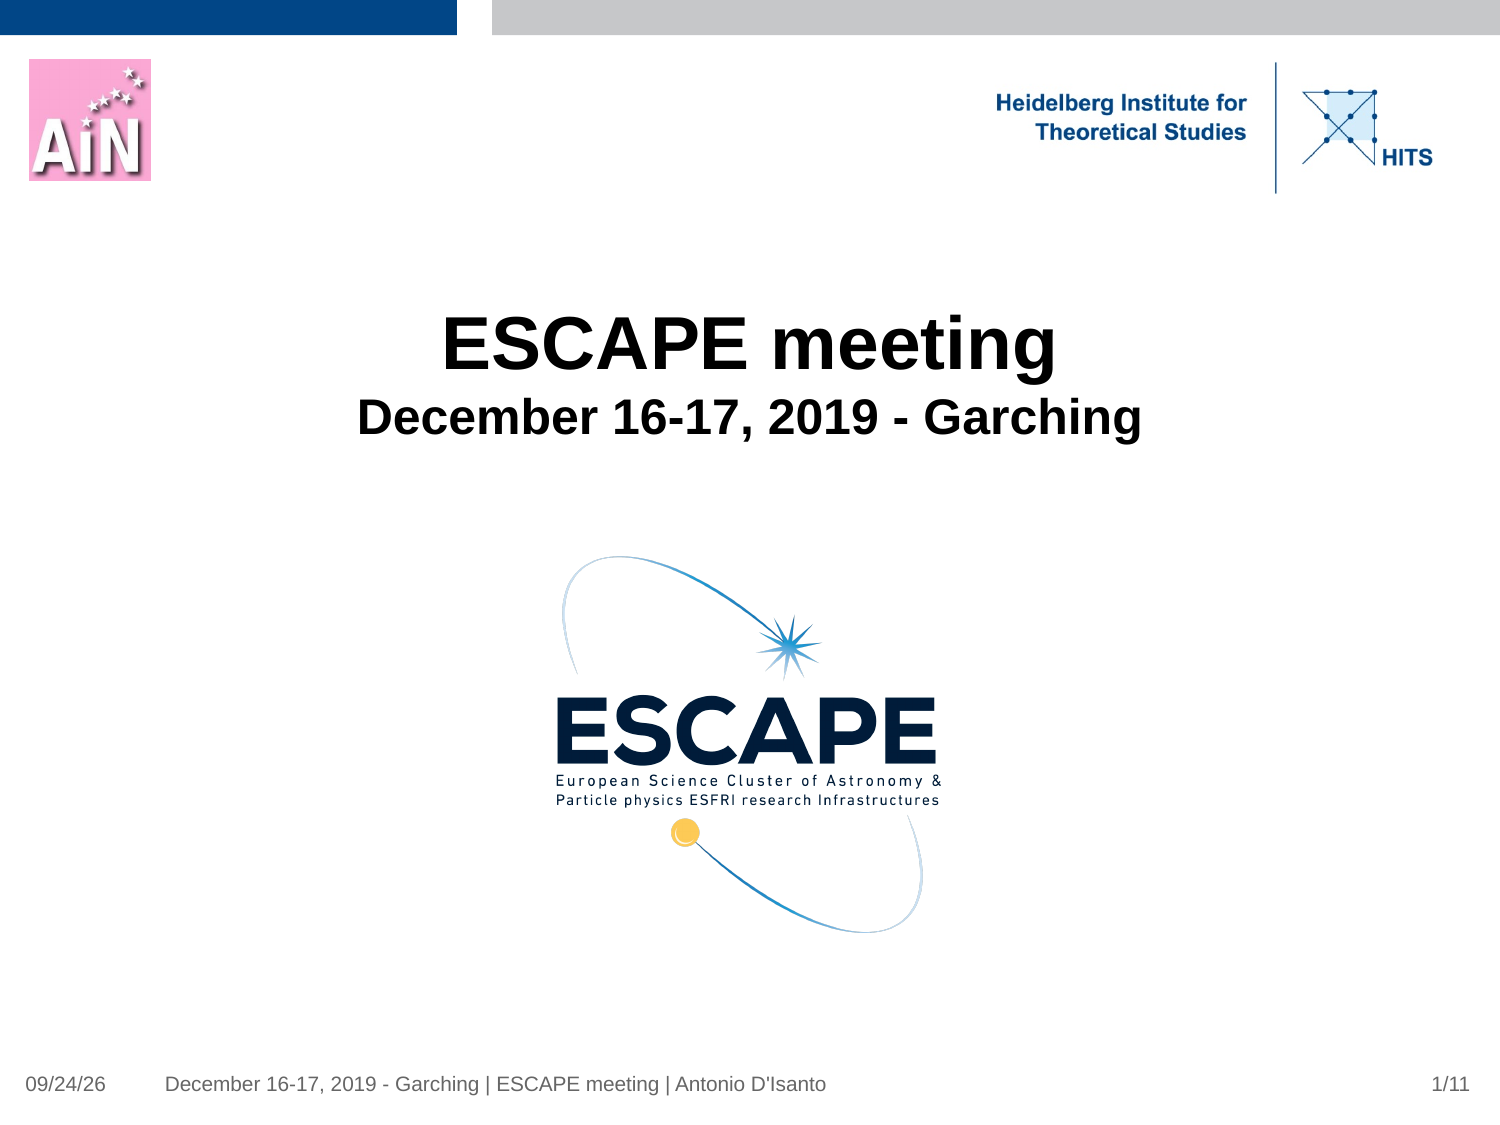

# ESCAPE meeting December 16-17, 2019 - Garching
December 16-17, 2019 - Garching | ESCAPE meeting | Antonio D'Isanto
1